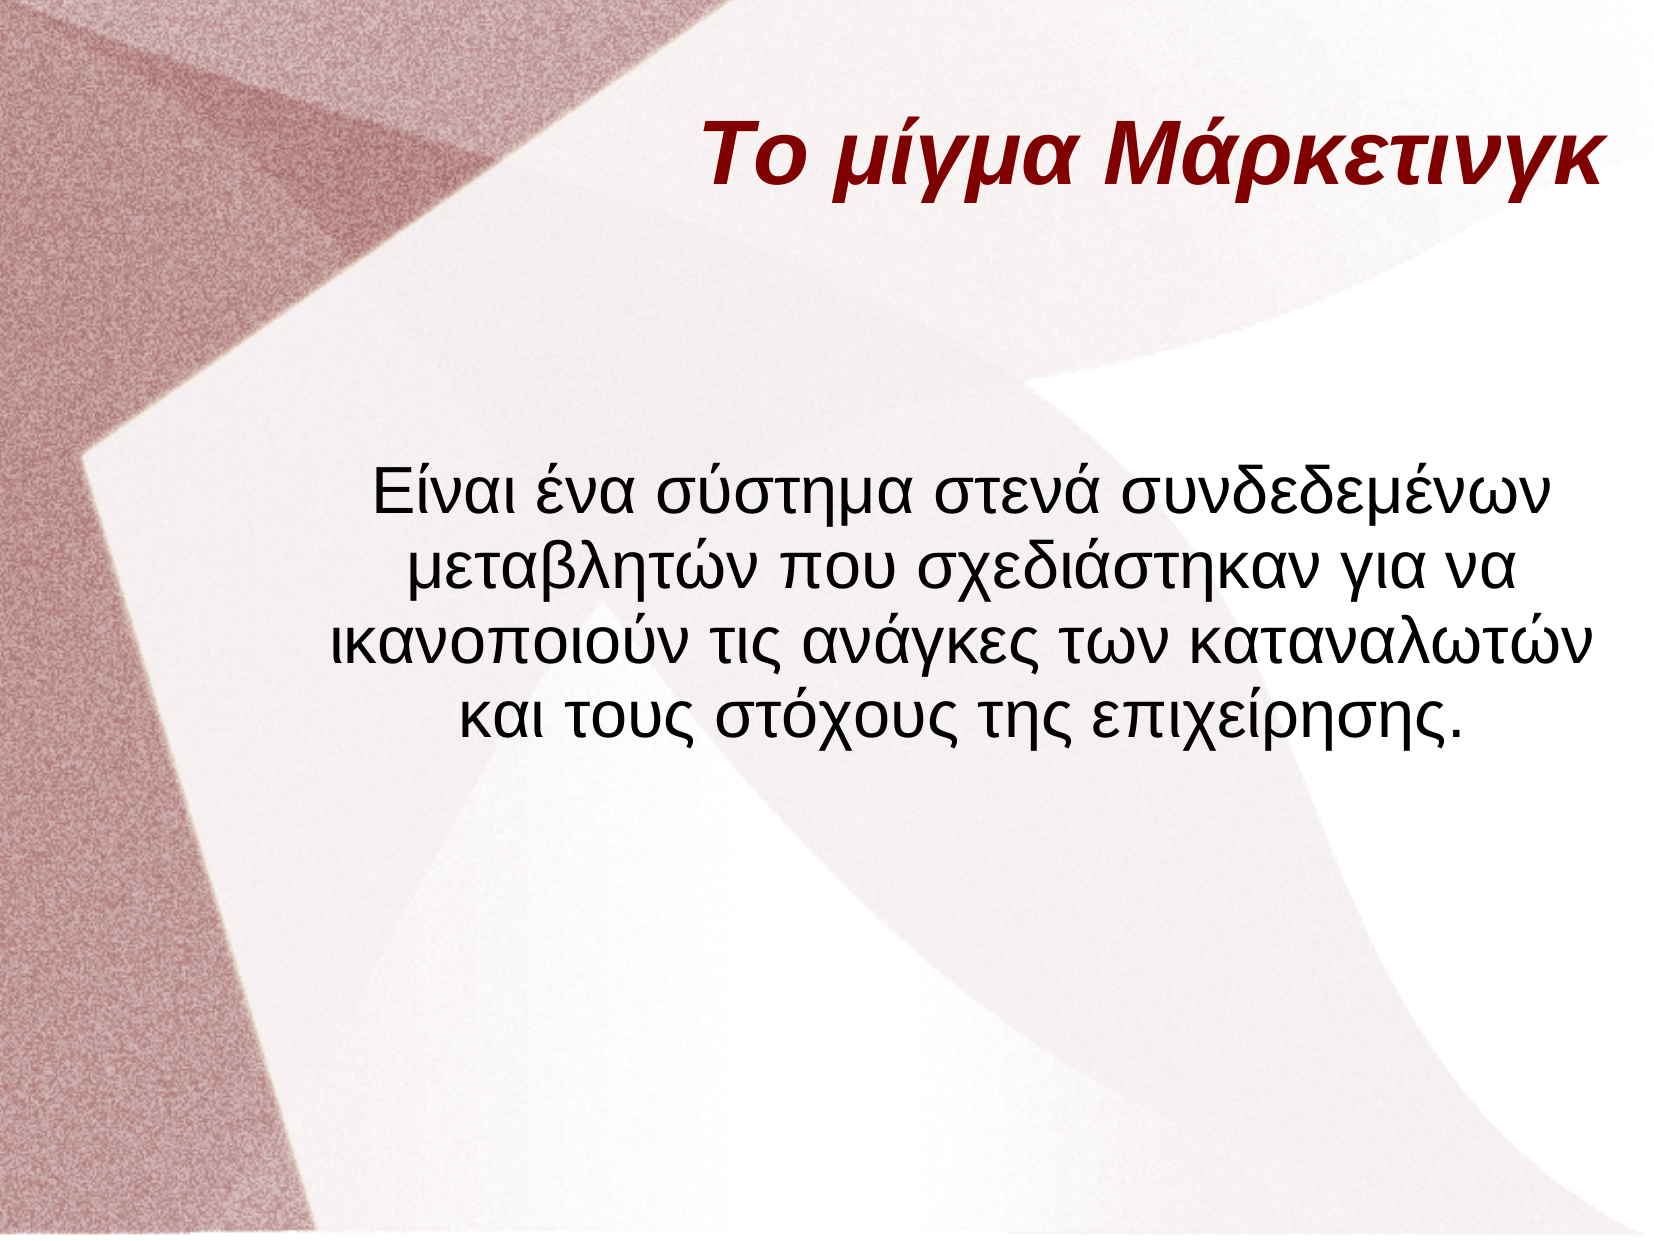

# Το μίγμα Μάρκετινγκ
Είναι ένα σύστημα στενά συνδεδεμένων μεταβλητών που σχεδιάστηκαν για να ικανοποιούν τις ανάγκες των καταναλωτών και τους στόχους της επιχείρησης.